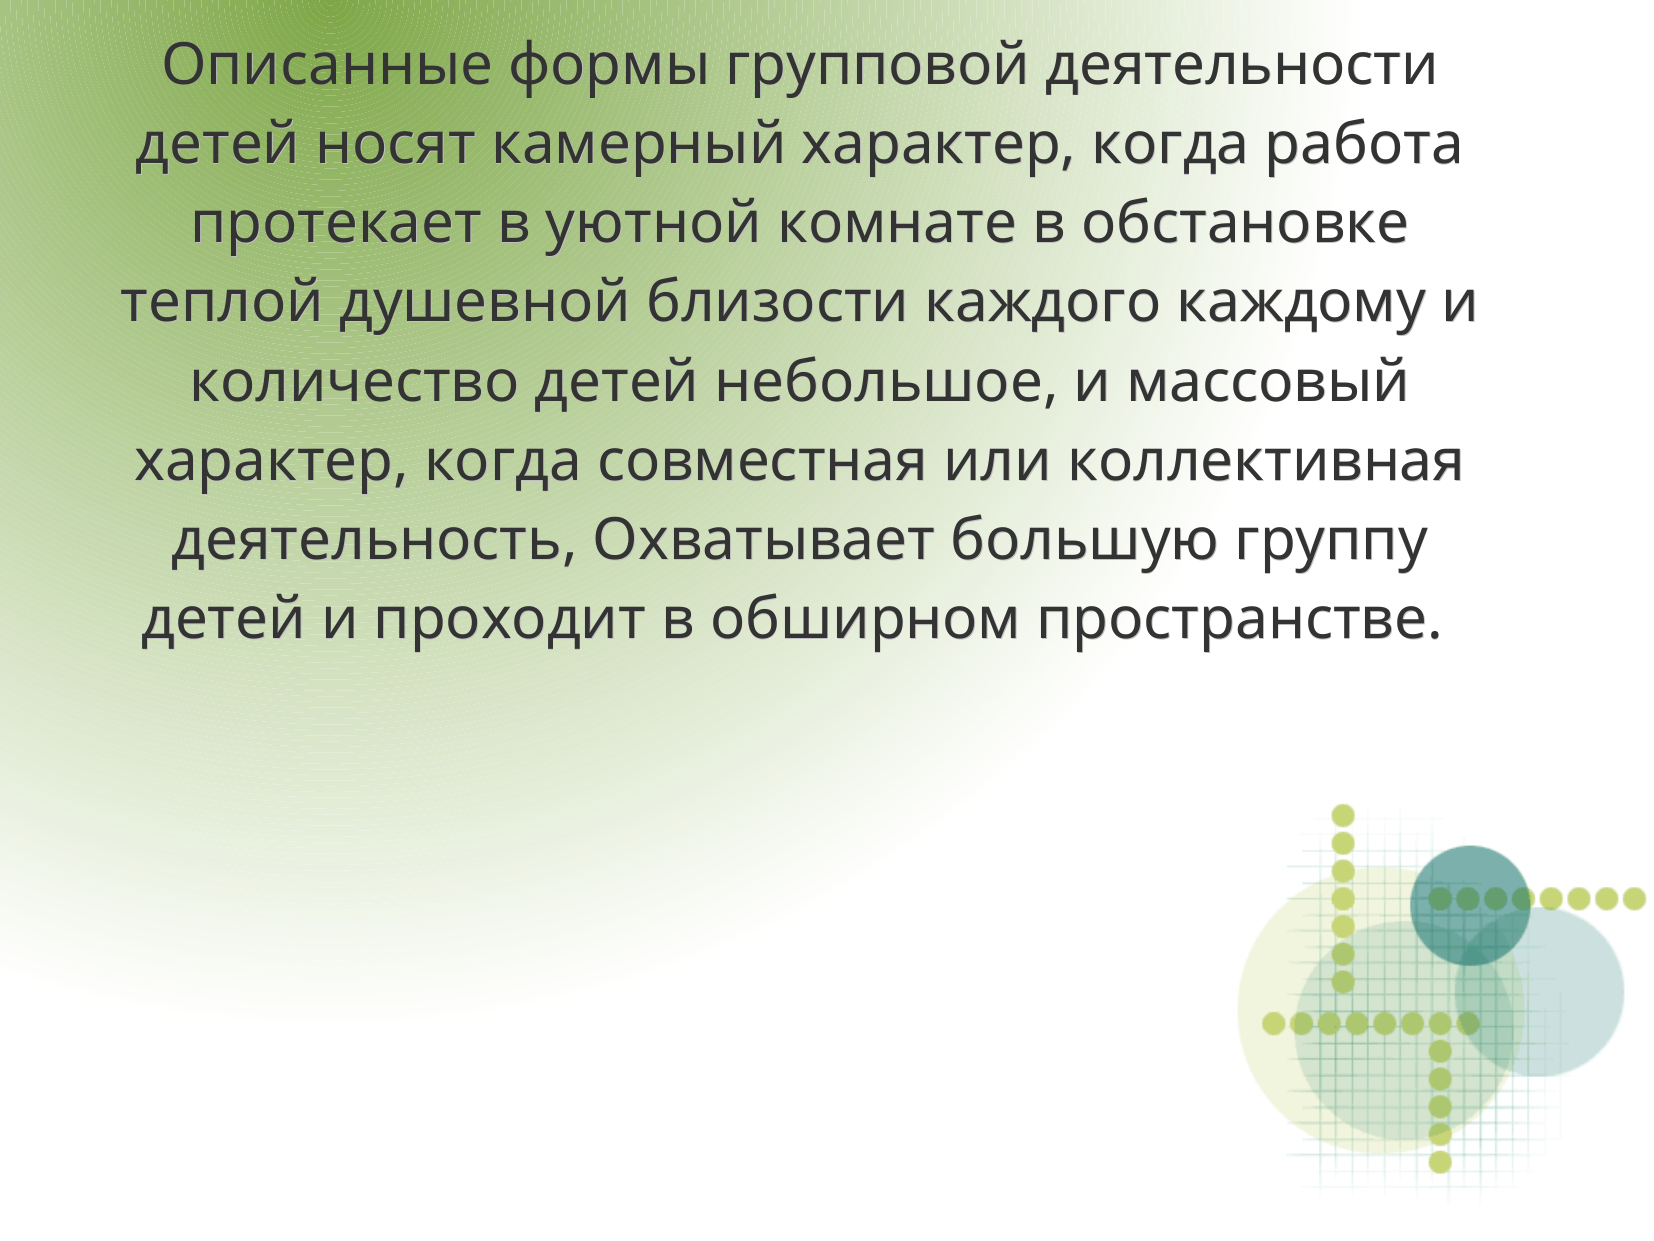

# Описанные формы групповой деятельности детей носят камерный характер, когда работа протекает в уютной комнате в обстановке теплой душевной близости каждого каждому и количество детей не­большое, и массовый характер, когда совместная или коллективная деятельность, Охватывает большую группу детей и проходит в обширном пространстве.